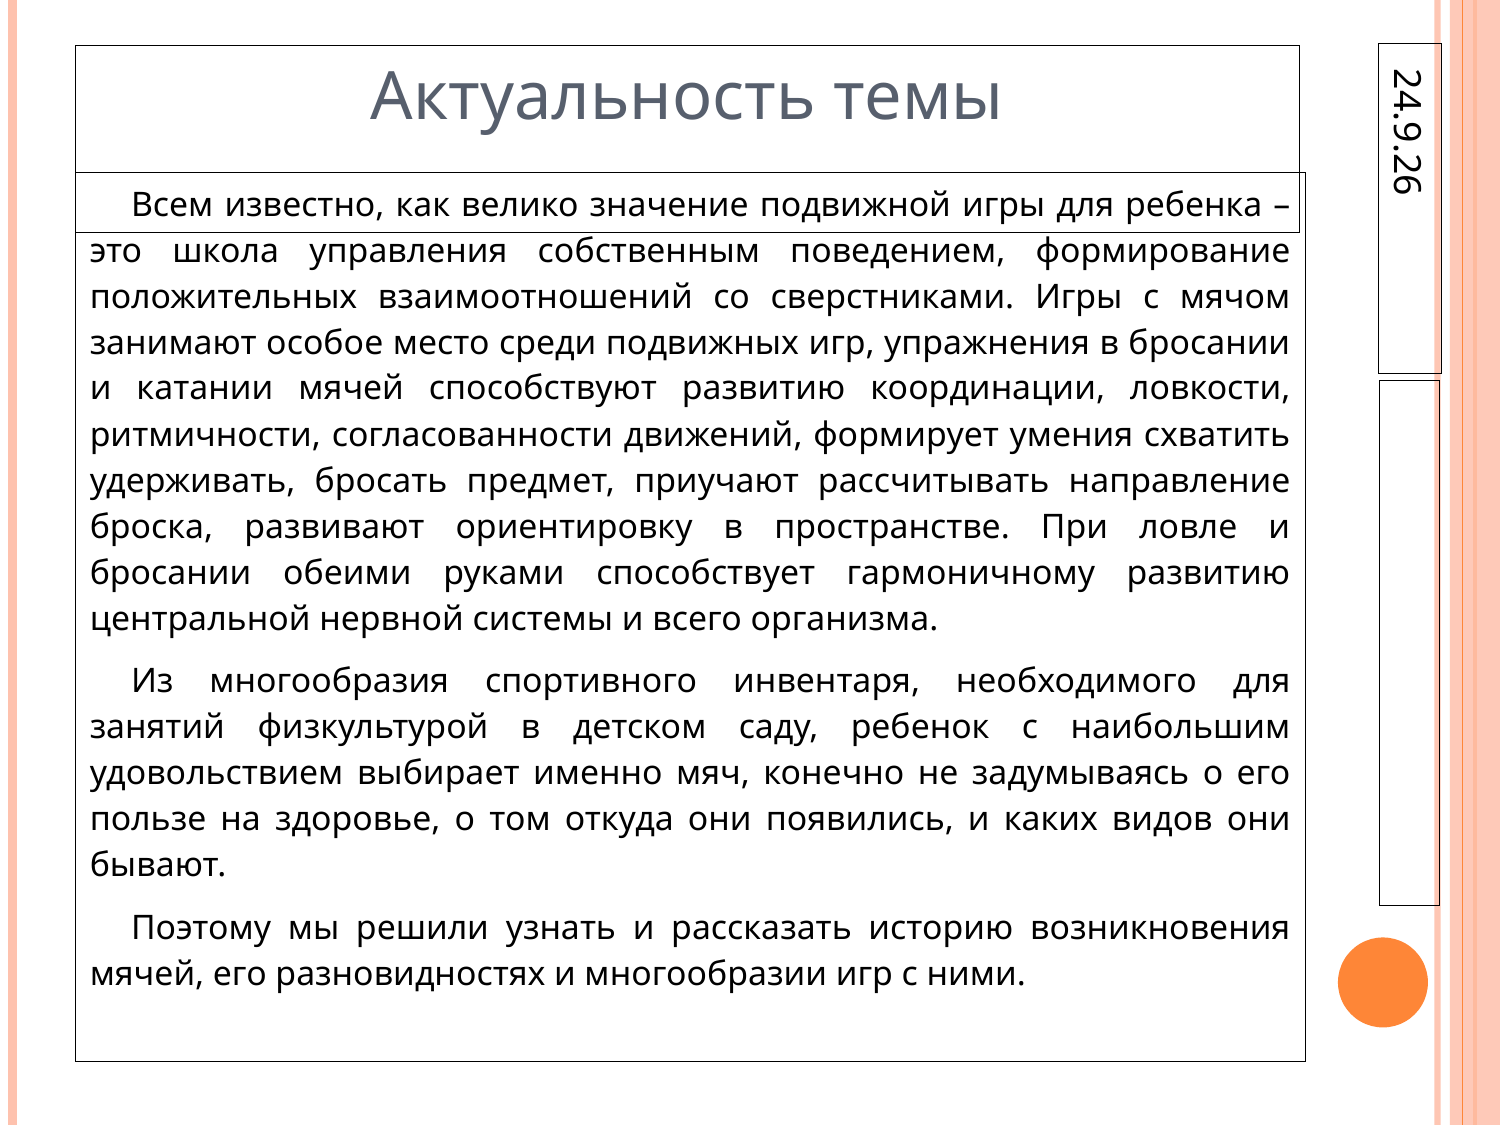

# Актуальность темы
	Всем известно, как велико значение подвижной игры для ребенка – это школа управления собственным поведением, формирование положительных взаимоотношений со сверстниками. Игры с мячом занимают особое место среди подвижных игр, упражнения в бросании и катании мячей способствуют развитию координации, ловкости, ритмичности, согласованности движений, формирует умения схватить удерживать, бросать предмет, приучают рассчитывать направление броска, развивают ориентировку в пространстве. При ловле и бросании обеими руками способствует гармоничному развитию центральной нервной системы и всего организма.
	Из многообразия спортивного инвентаря, необходимого для занятий физкультурой в детском саду, ребенок с наибольшим удовольствием выбирает именно мяч, конечно не задумываясь о его пользе на здоровье, о том откуда они появились, и каких видов они бывают.
	Поэтому мы решили узнать и рассказать историю возникновения мячей, его разновидностях и многообразии игр с ними.